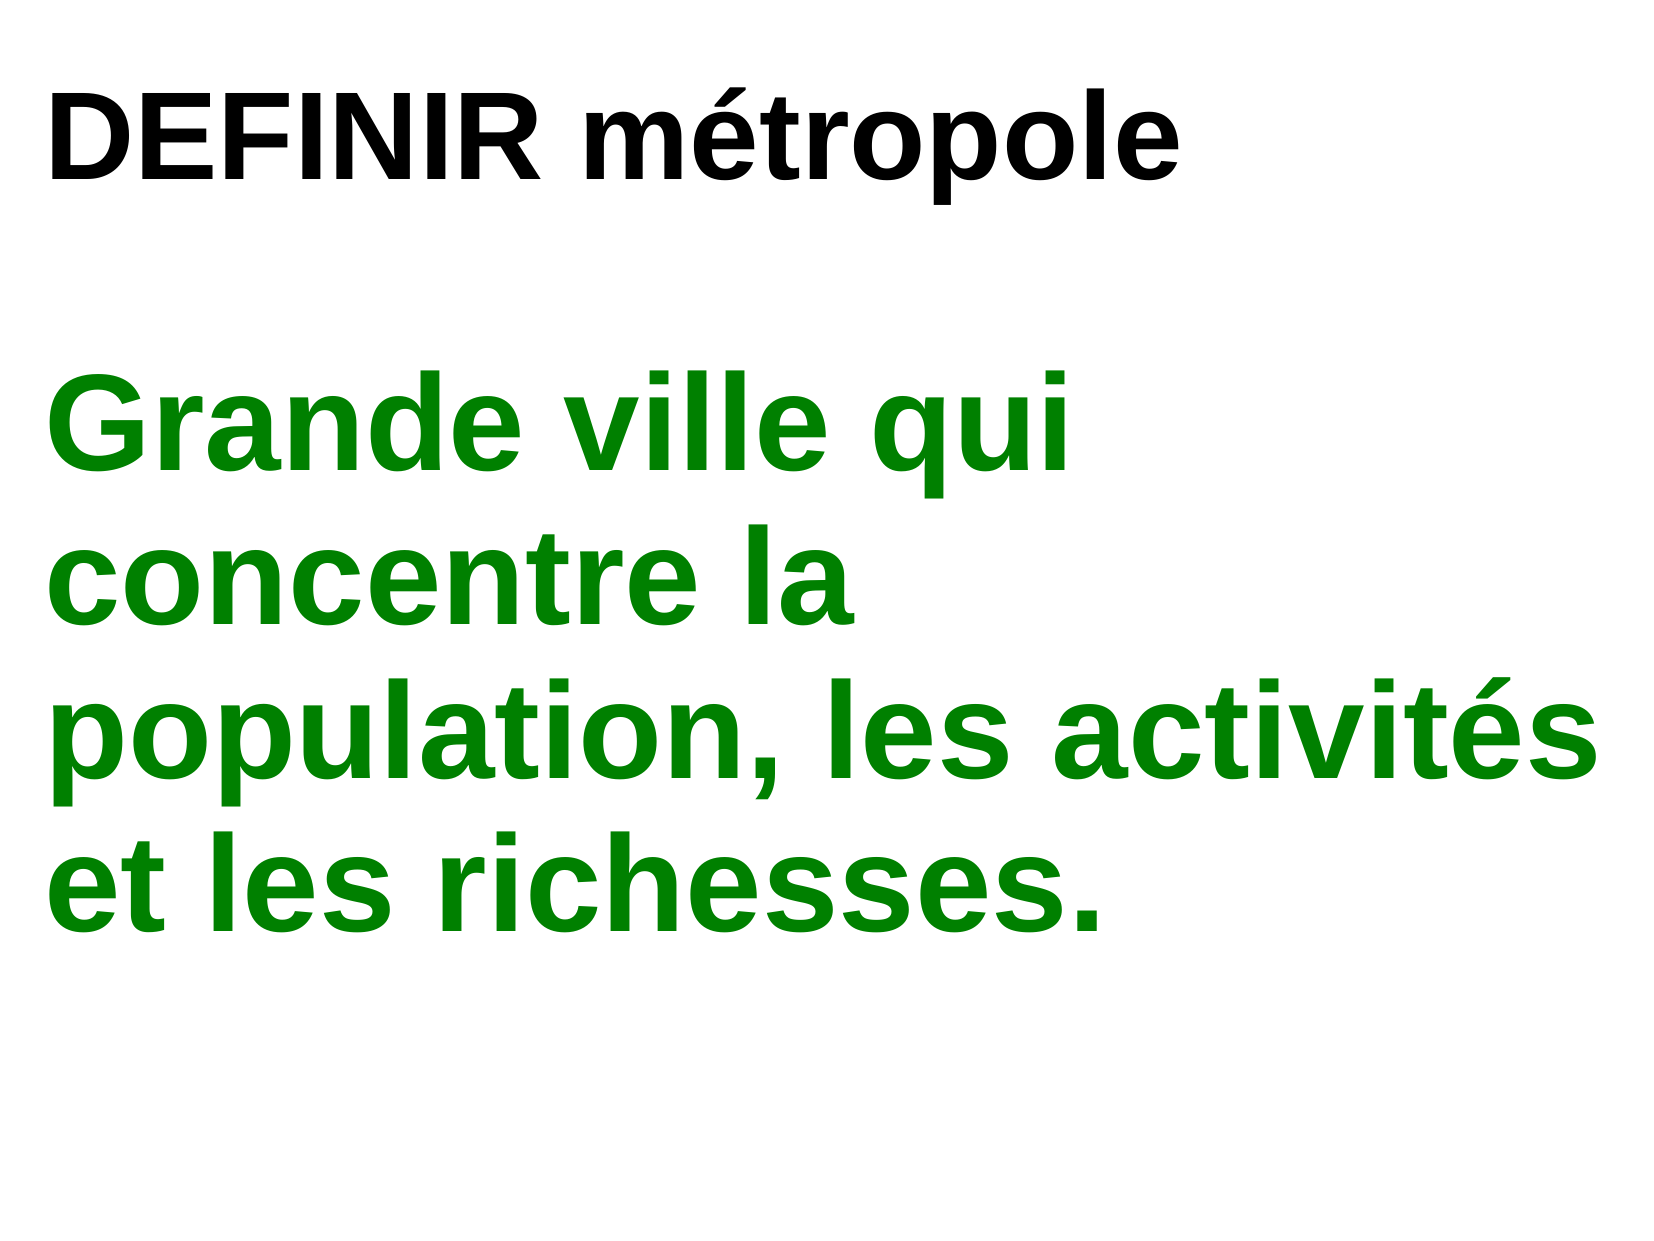

DEFINIR métropole
Grande ville qui concentre la population, les activités et les richesses.